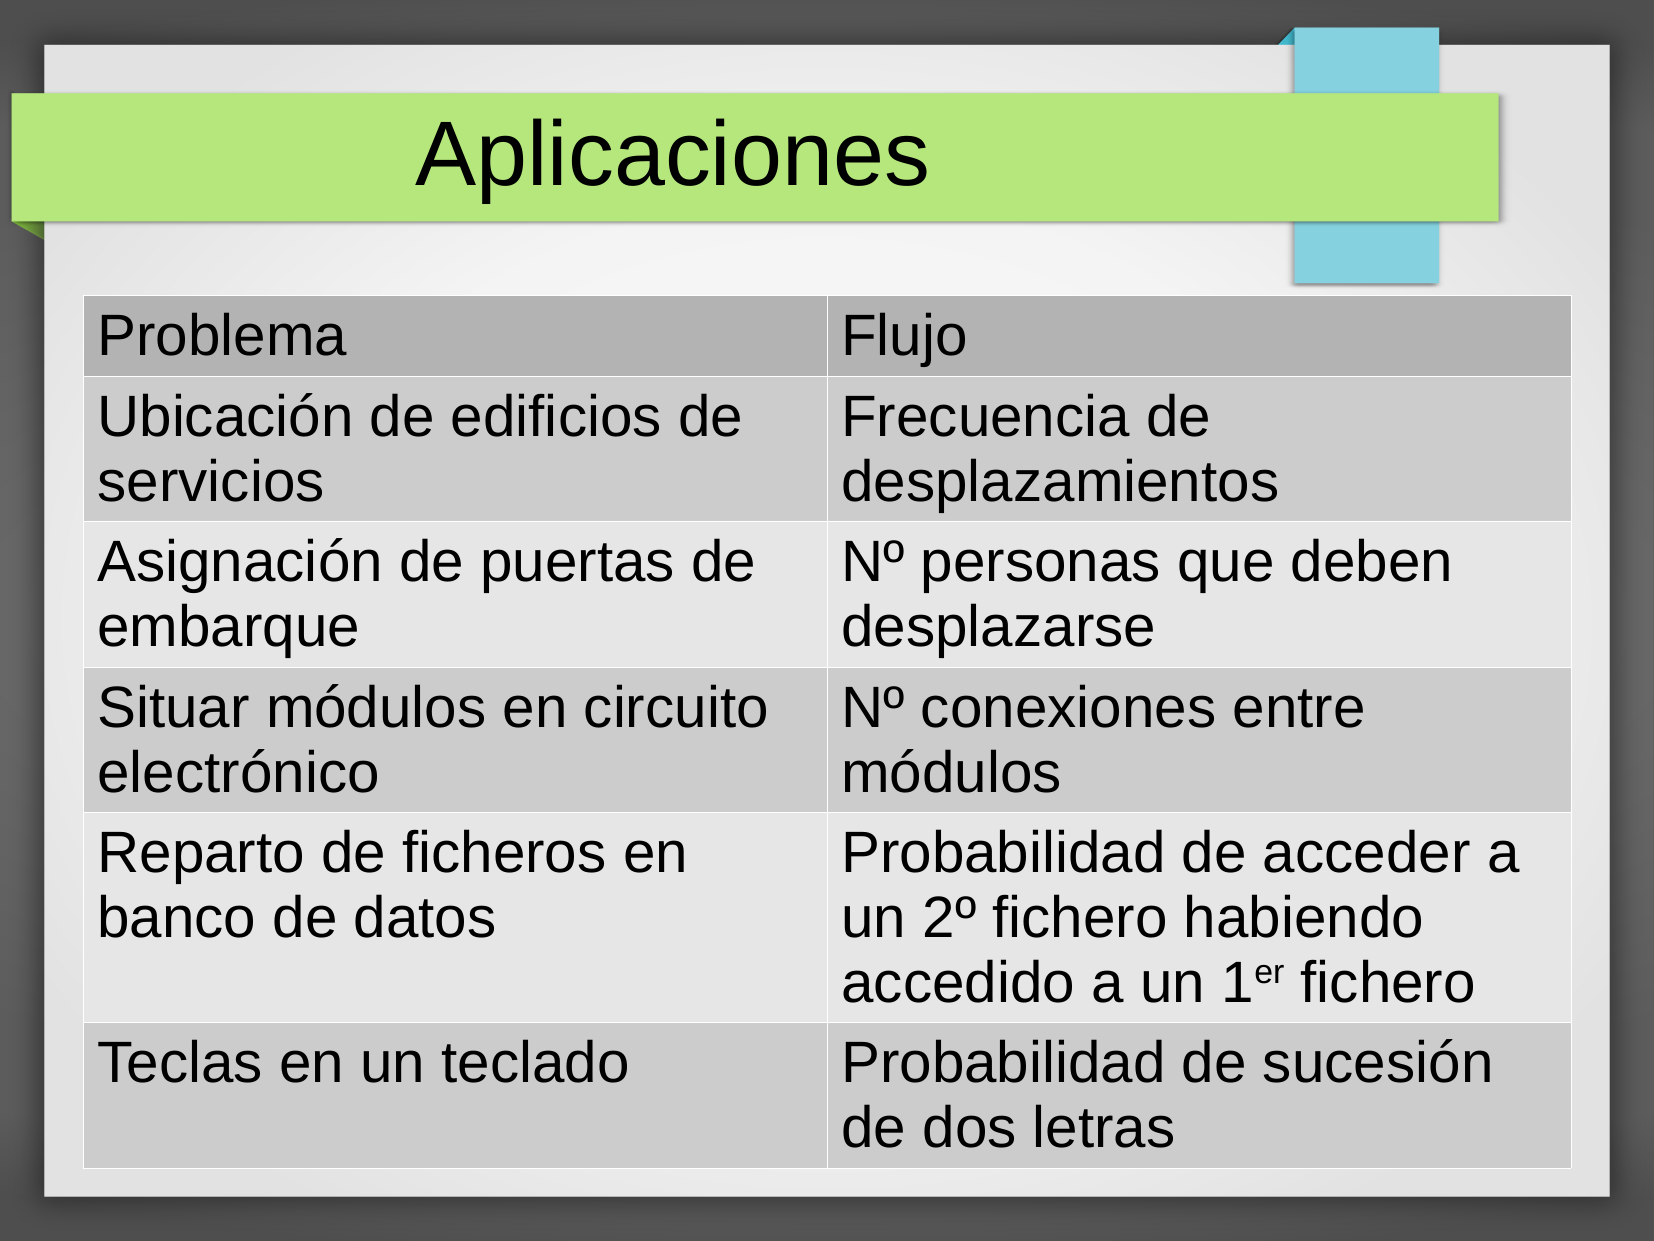

# Aplicaciones
| Problema | Flujo |
| --- | --- |
| Ubicación de edificios de servicios | Frecuencia de desplazamientos |
| Asignación de puertas de embarque | Nº personas que deben desplazarse |
| Situar módulos en circuito electrónico | Nº conexiones entre módulos |
| Reparto de ficheros en banco de datos | Probabilidad de acceder a un 2º fichero habiendo accedido a un 1er fichero |
| Teclas en un teclado | Probabilidad de sucesión de dos letras |